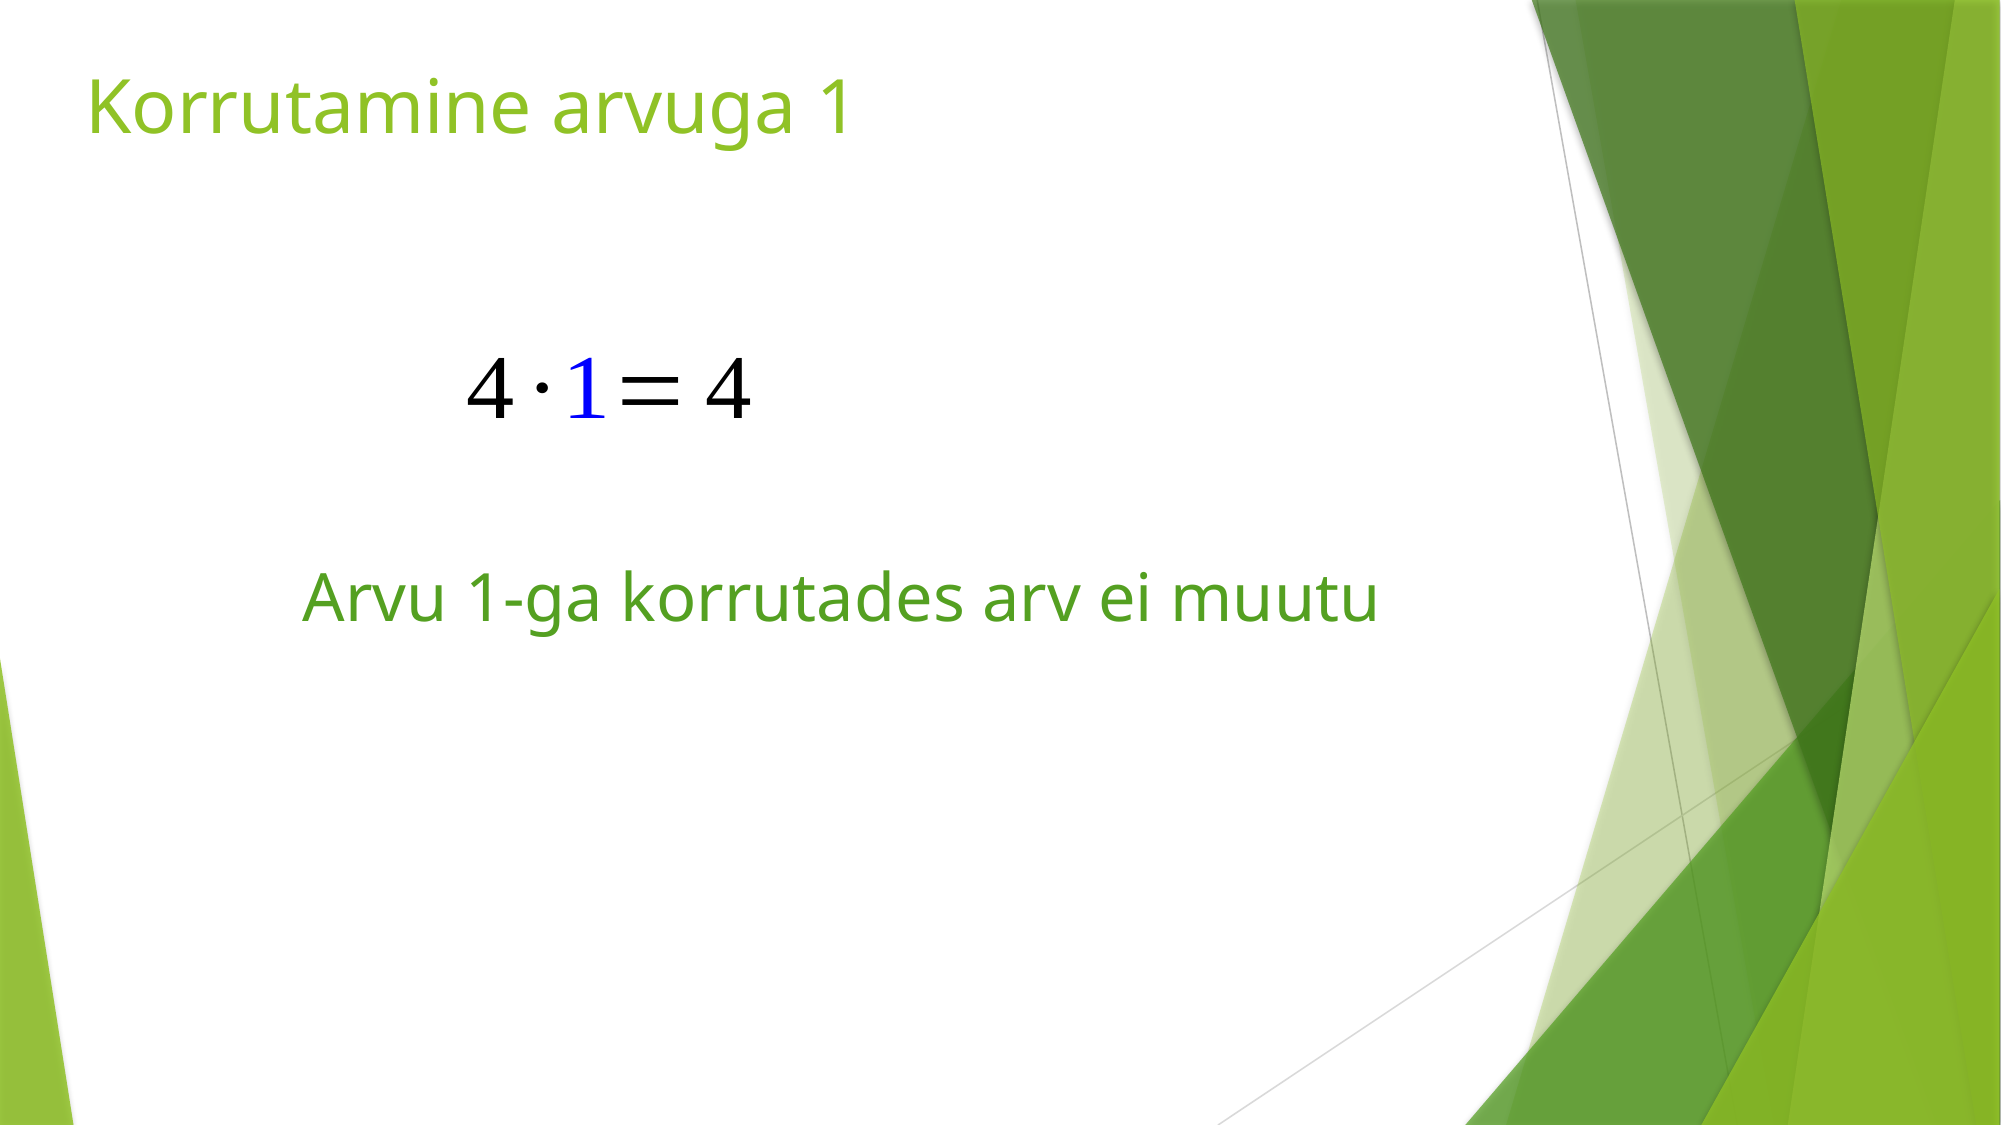

# Korrutamine arvuga 1
Arvu 1-ga korrutades arv ei muutu